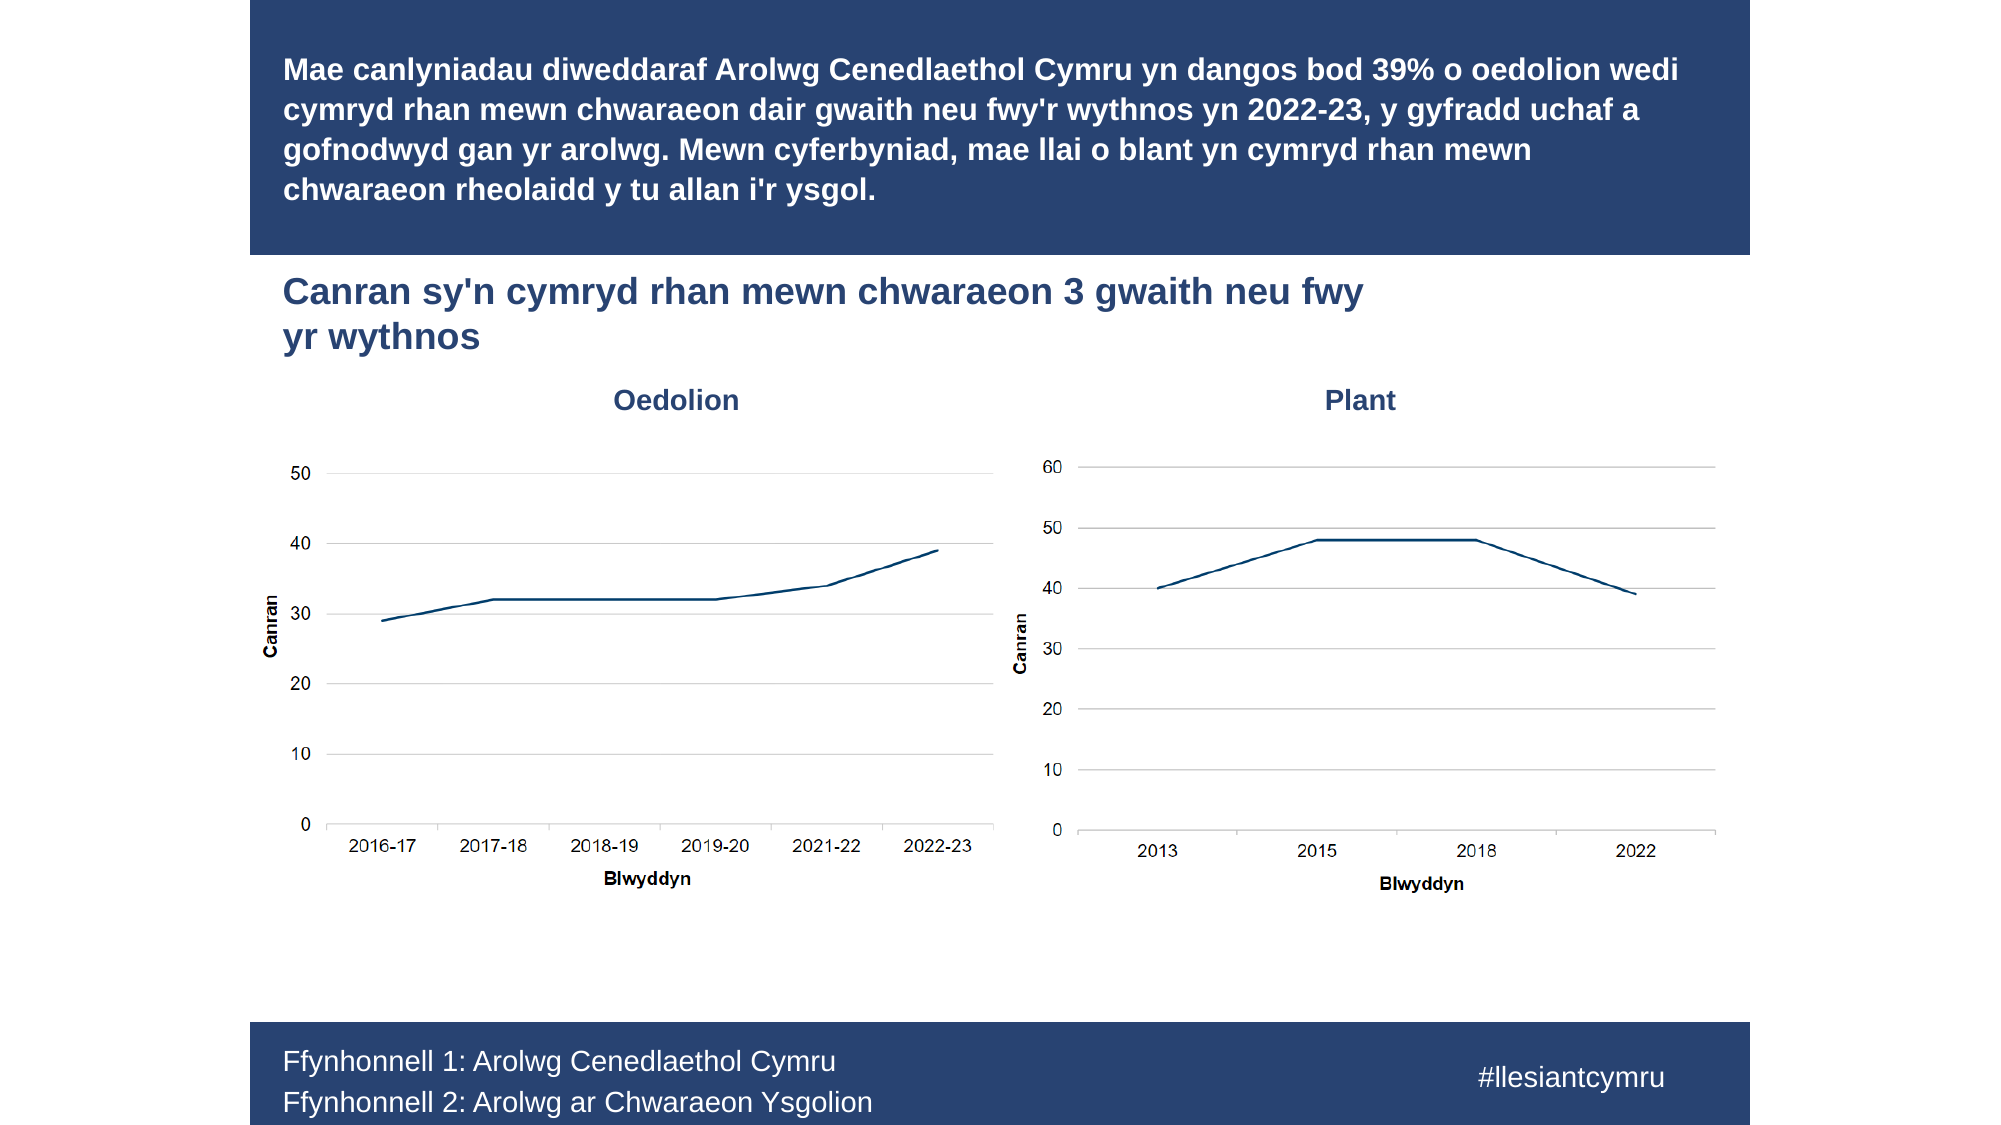

# Mae canlyniadau diweddaraf Arolwg Cenedlaethol Cymru yn dangos bod 39% o oedolion wedi cymryd rhan mewn chwaraeon dair gwaith neu fwy'r wythnos yn 2022-23, y gyfradd uchaf a gofnodwyd gan yr arolwg. Mewn cyferbyniad, mae llai o blant yn cymryd rhan mewn chwaraeon rheolaidd y tu allan i'r ysgol.
Canran sy'n cymryd rhan mewn chwaraeon 3 gwaith neu fwy yr wythnos
Oedolion
Plant
Ffynhonnell 1: Arolwg Cenedlaethol Cymru
Ffynhonnell 2: Arolwg ar Chwaraeon Ysgolion
#llesiantcymru